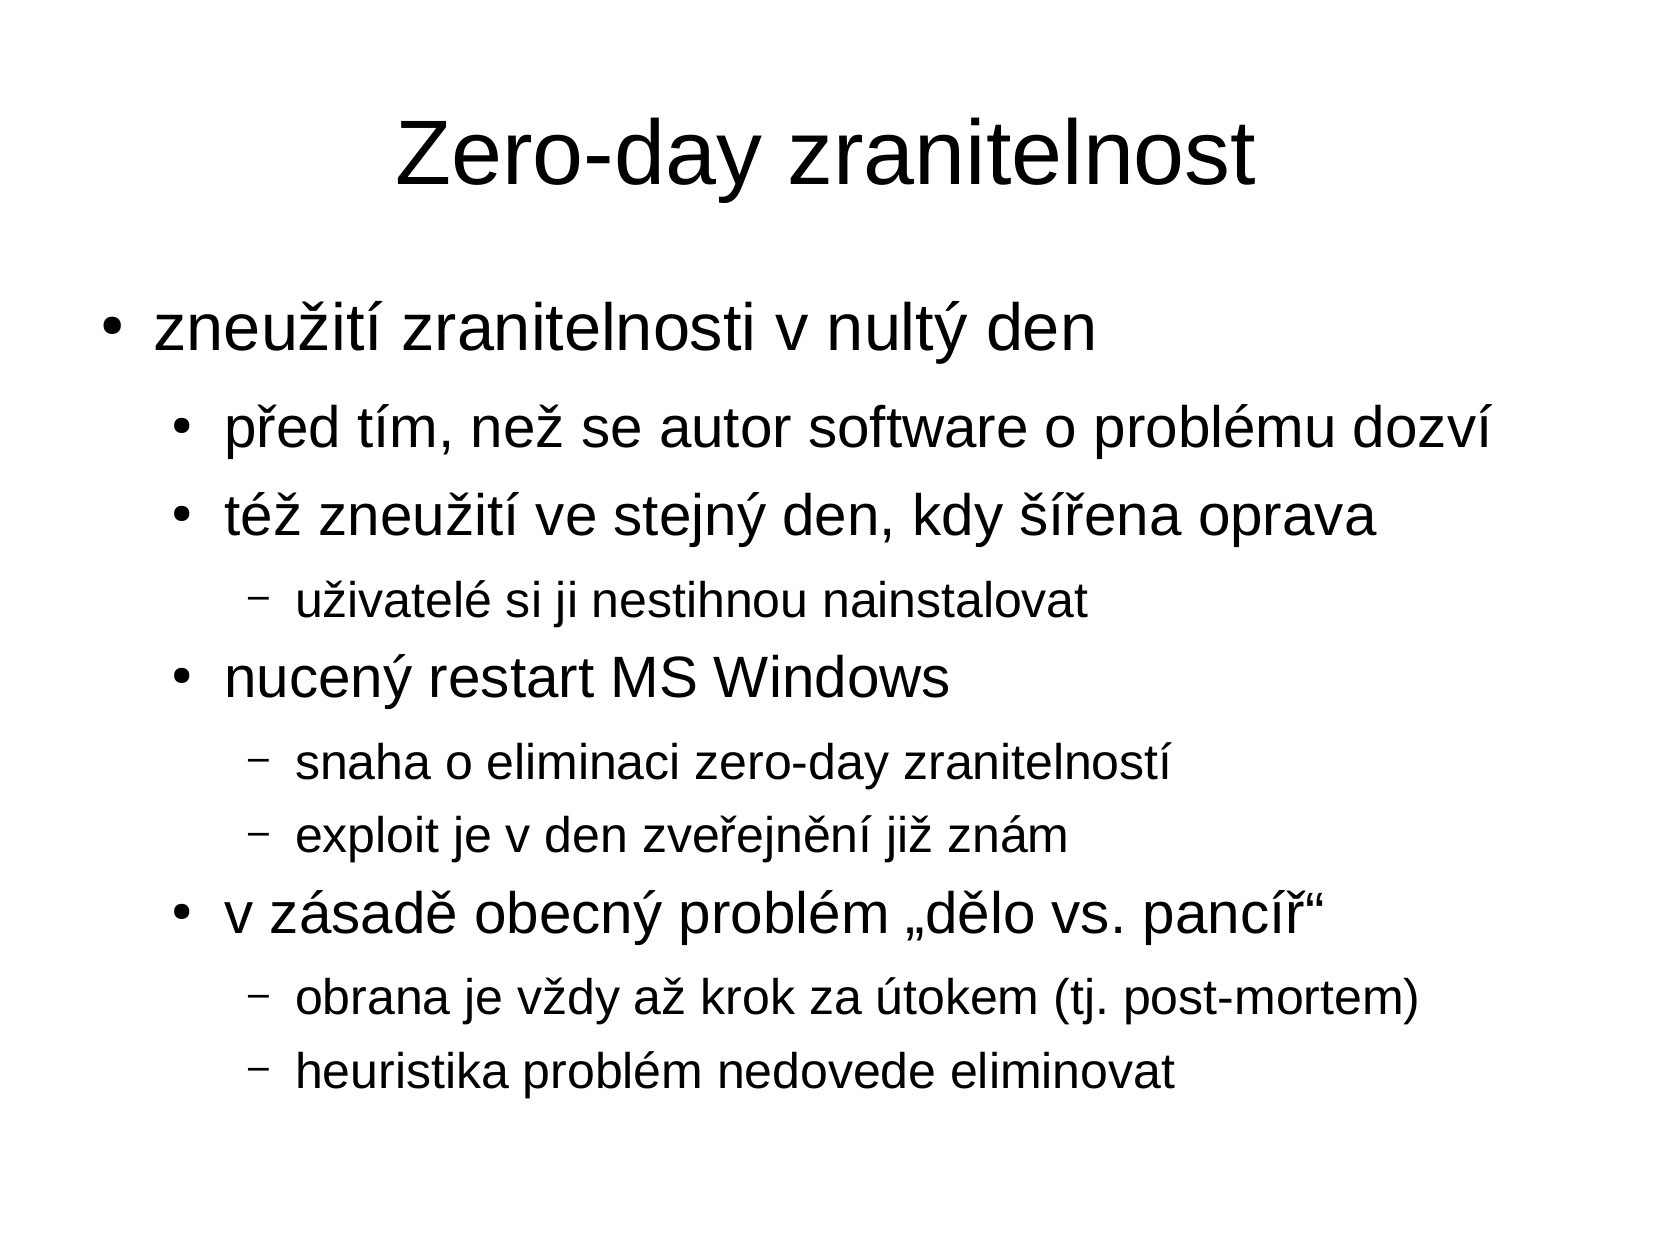

# Zero-day zranitelnost
zneužití zranitelnosti v nultý den
před tím, než se autor software o problému dozví
též zneužití ve stejný den, kdy šířena oprava
uživatelé si ji nestihnou nainstalovat
nucený restart MS Windows
snaha o eliminaci zero-day zranitelností
exploit je v den zveřejnění již znám
v zásadě obecný problém „dělo vs. pancíř“
obrana je vždy až krok za útokem (tj. post-mortem)
heuristika problém nedovede eliminovat